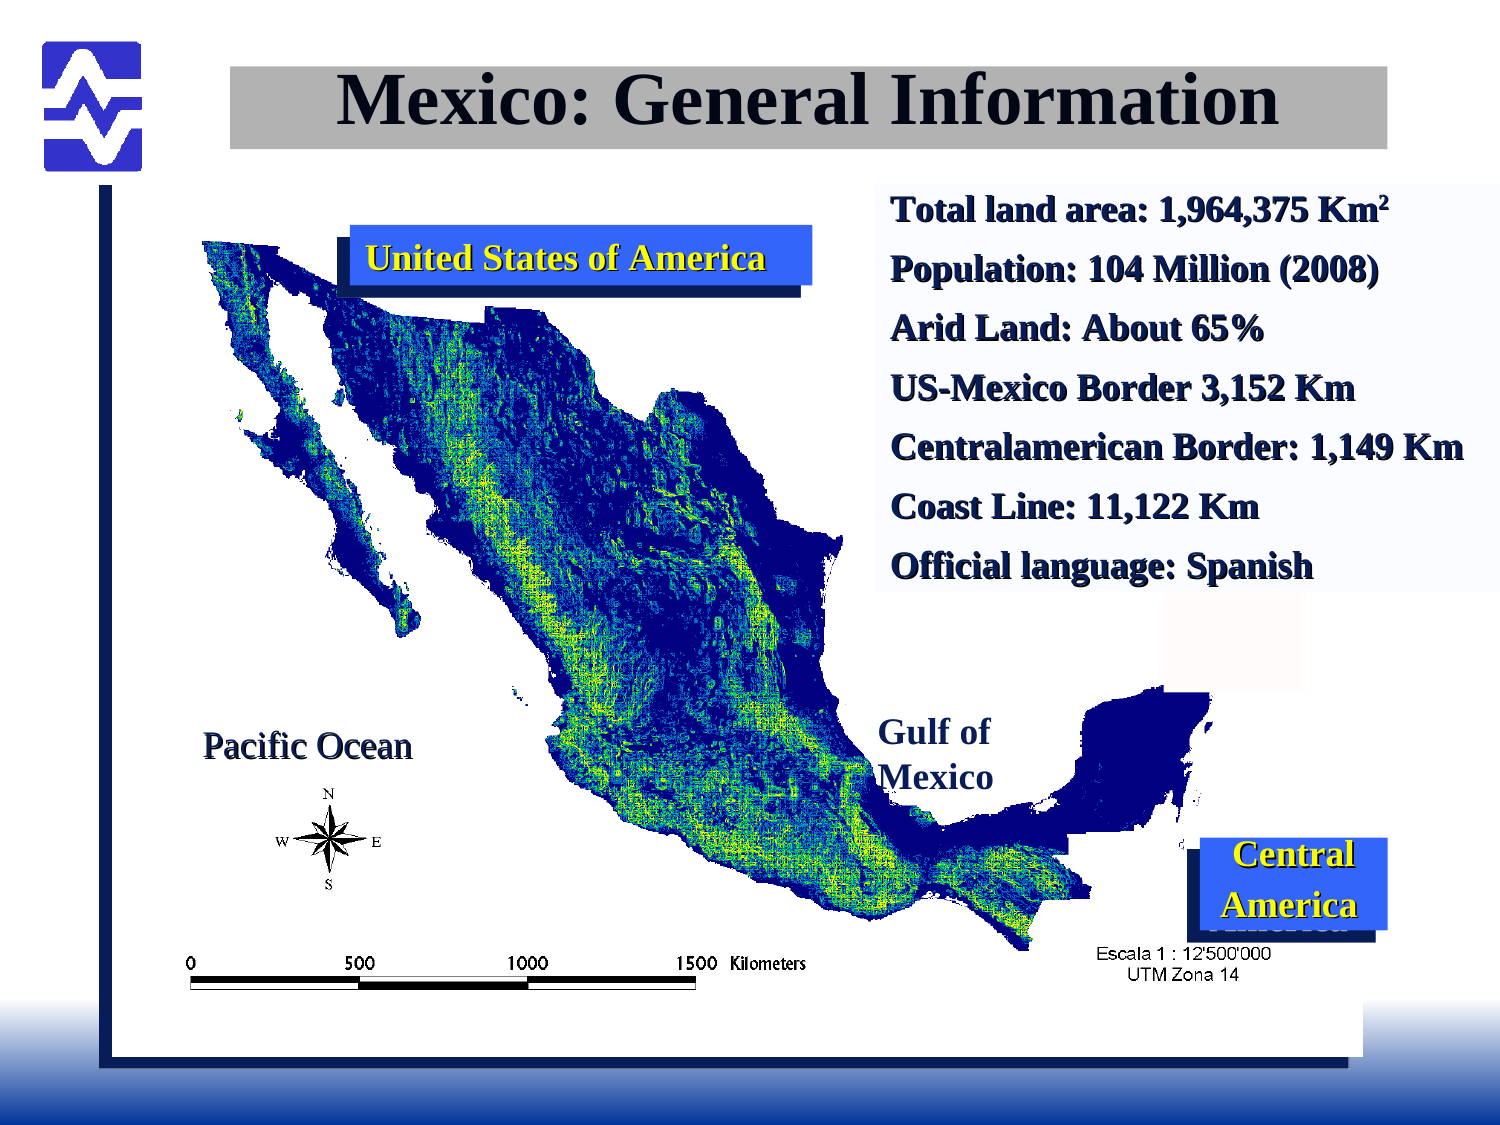

# Mexico: General Information
Total land area: 1,964,375 Km2
Population: 104 Million (2008)
Arid Land: About 65%
US-Mexico Border 3,152 Km
Centralamerican Border: 1,149 Km
Coast Line: 11,122 Km
Official language: Spanish
United States of America
Gulf of Mexico
Pacific Ocean
Central
America